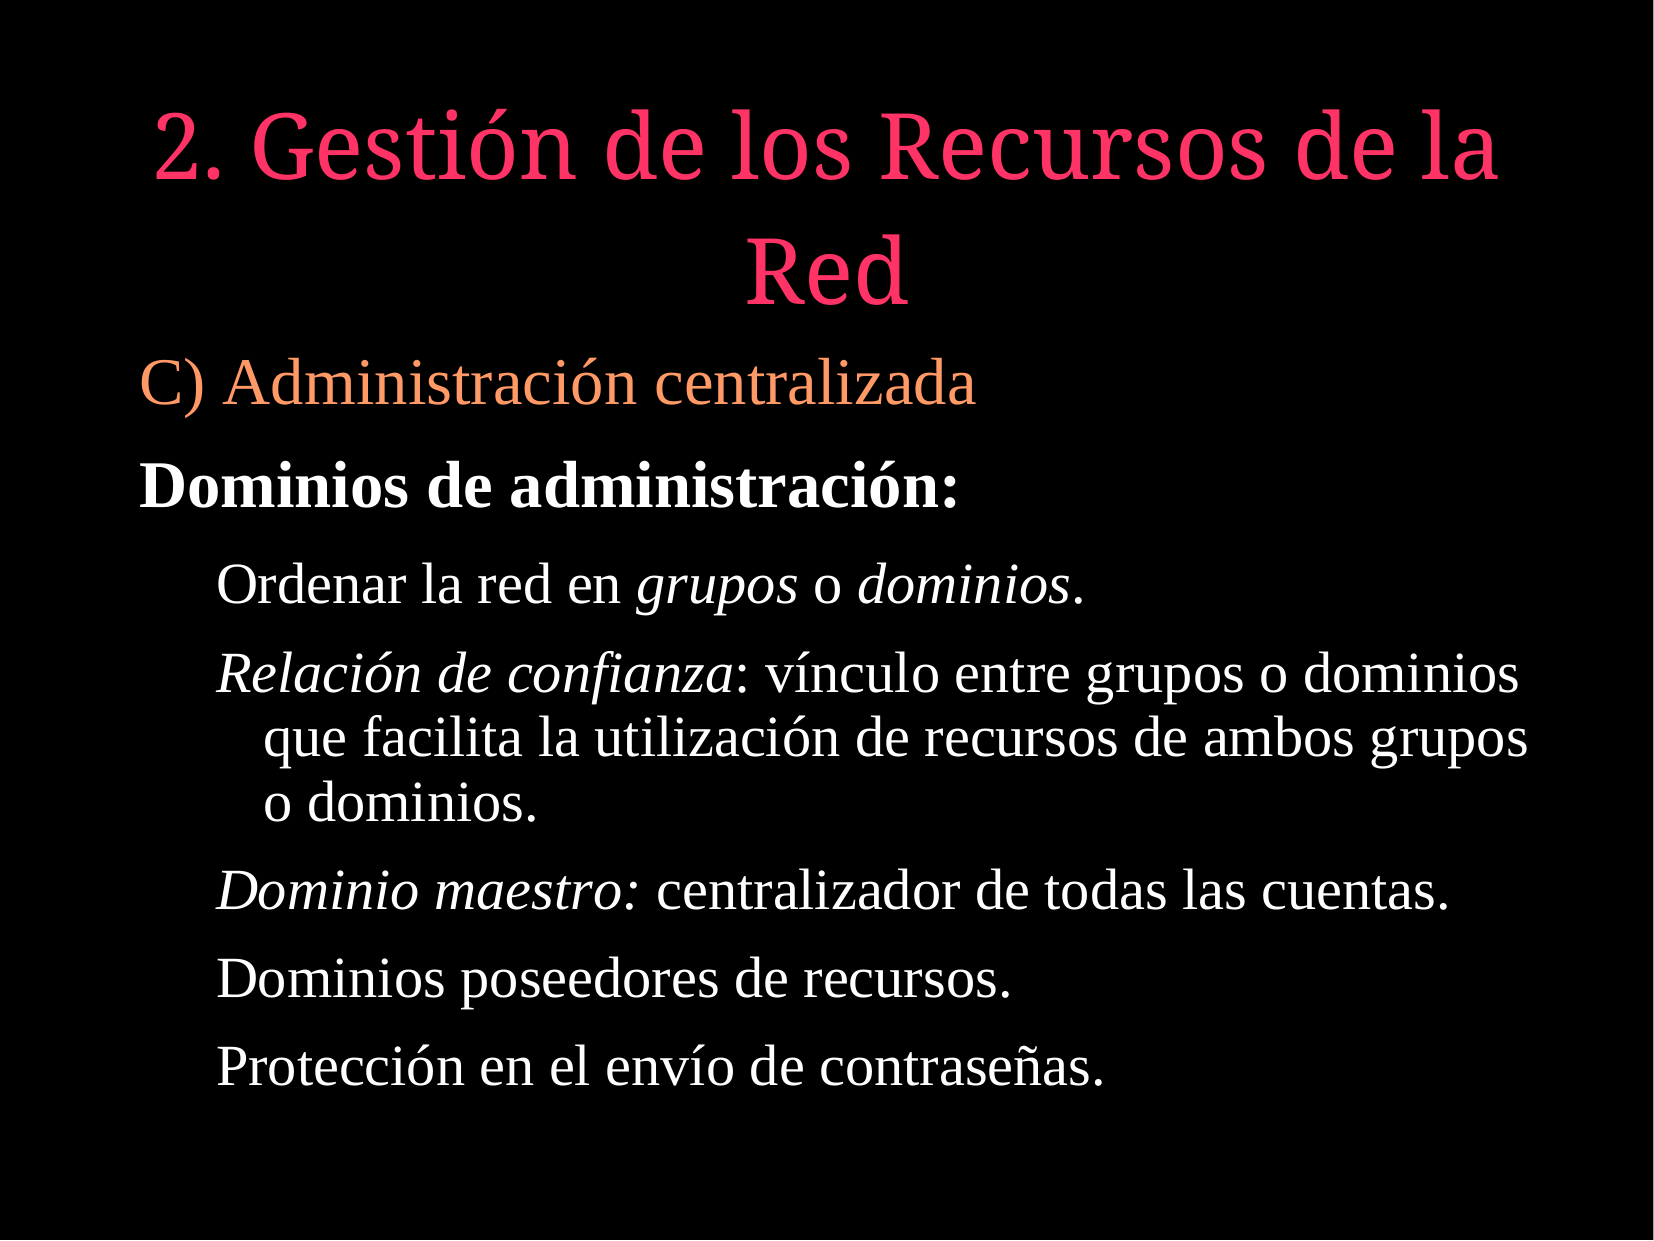

# 2. Gestión de los Recursos de la Red
C) Administración centralizada
Dominios de administración:
Ordenar la red en grupos o dominios.
Relación de confianza: vínculo entre grupos o dominios que facilita la utilización de recursos de ambos grupos o dominios.
Dominio maestro: centralizador de todas las cuentas.
Dominios poseedores de recursos.
Protección en el envío de contraseñas.